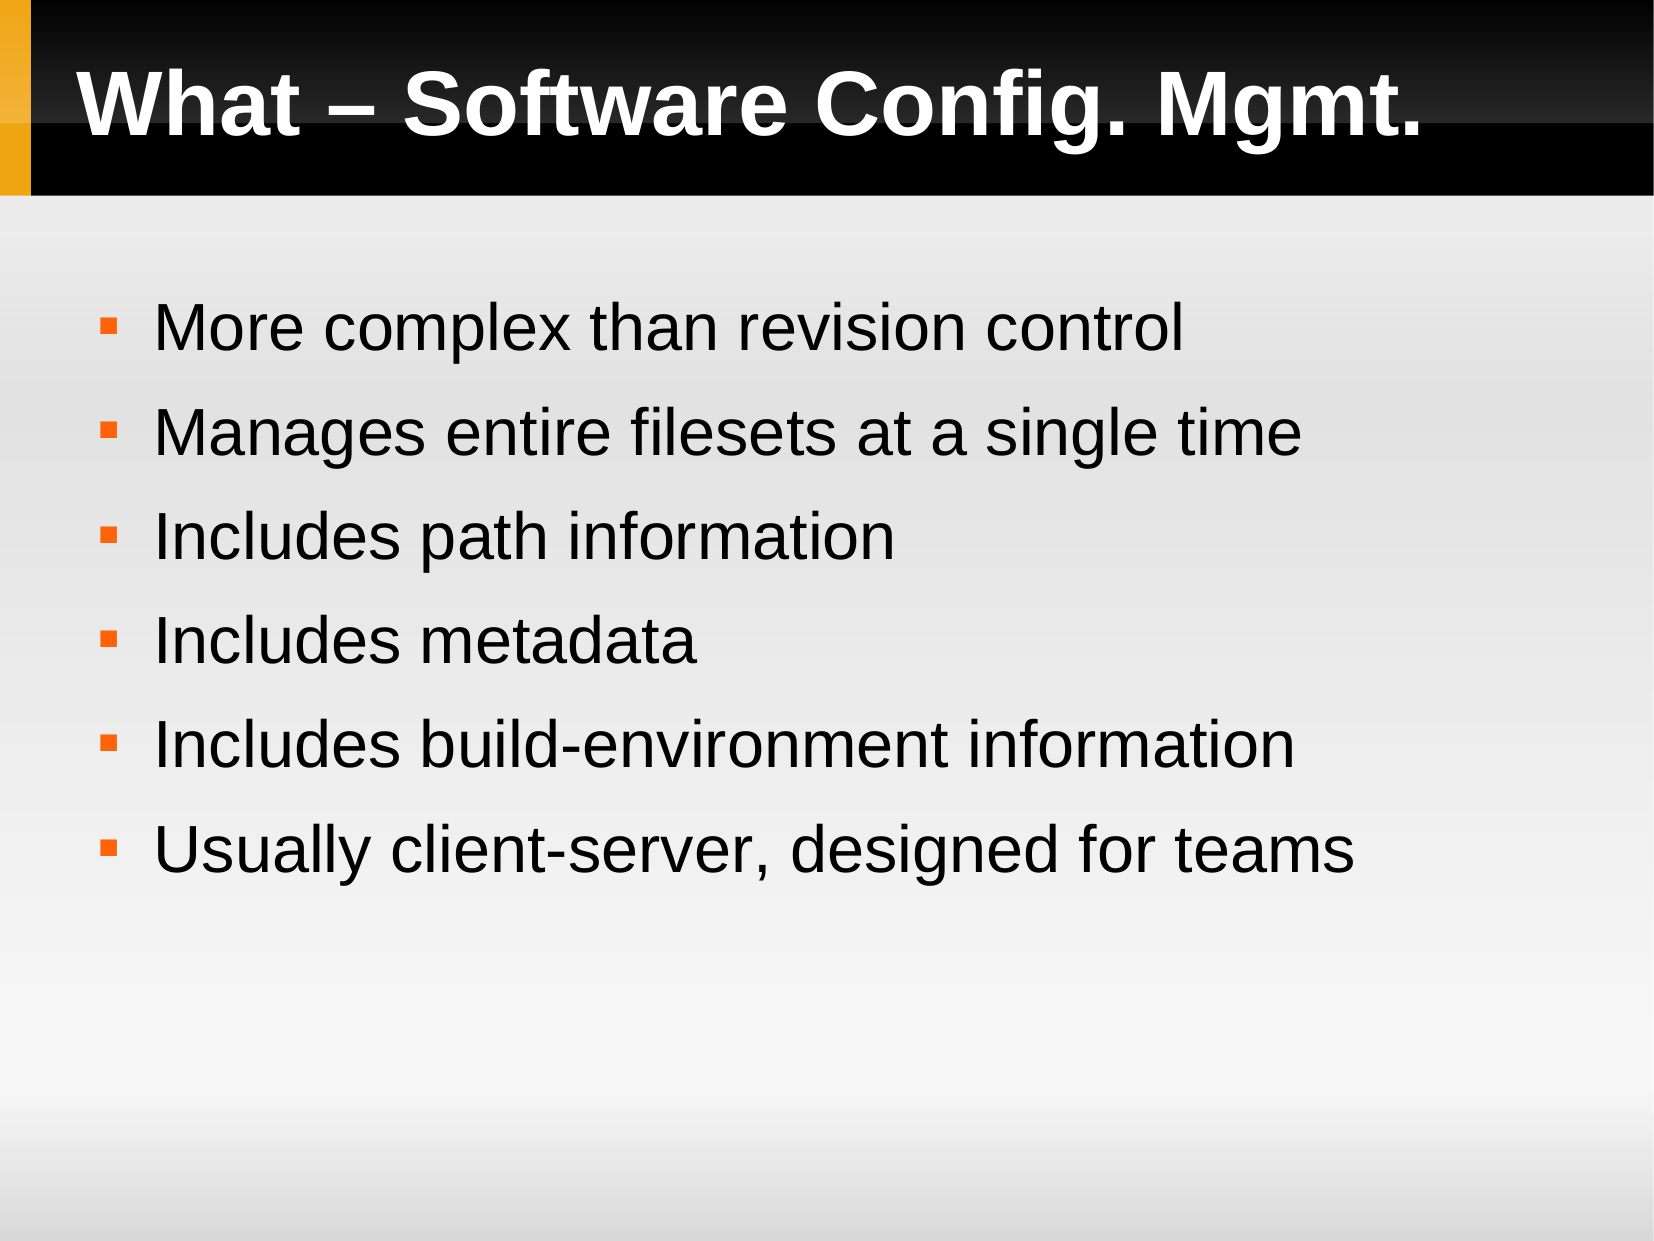

# What – Software Config. Mgmt.
More complex than revision control
Manages entire filesets at a single time
Includes path information
Includes metadata
Includes build-environment information
Usually client-server, designed for teams